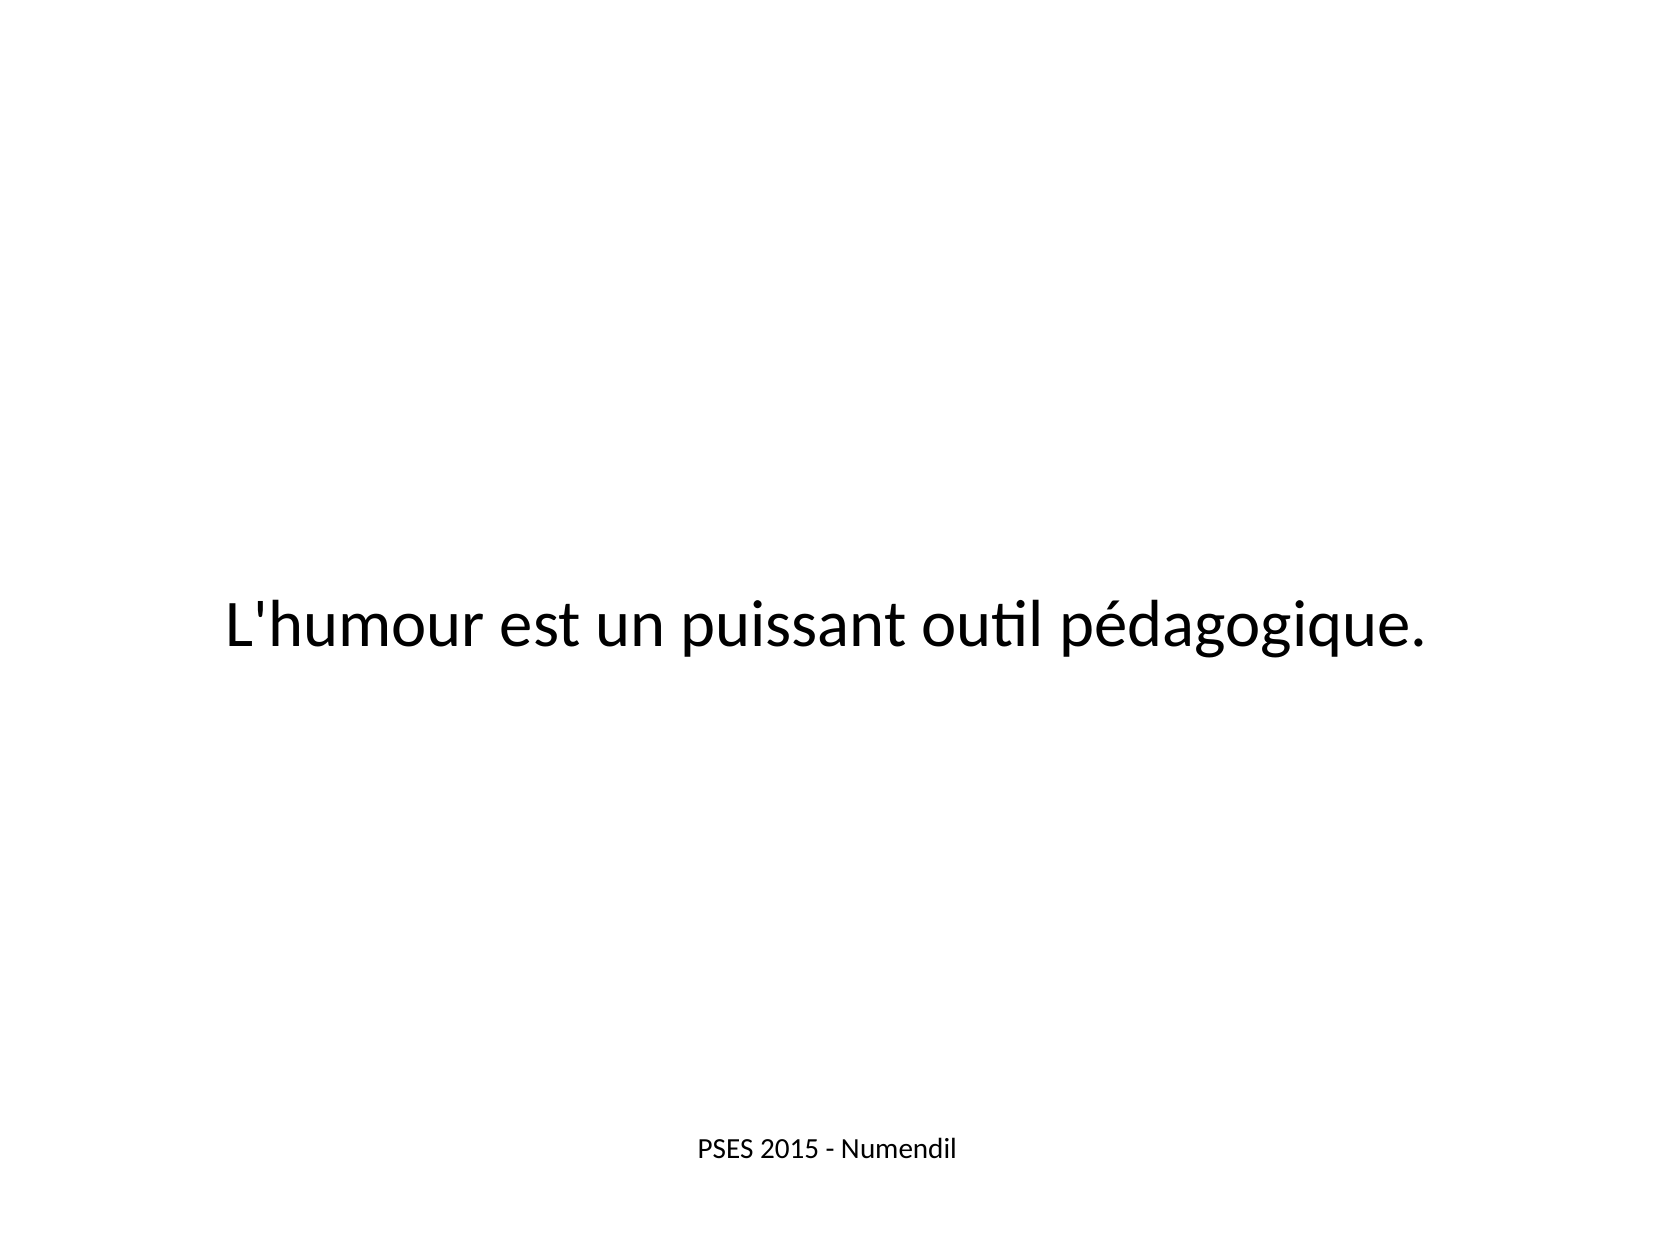

# L'humour est un puissant outil pédagogique.
PSES 2015 - Numendil
PSES 2015 - Numendil